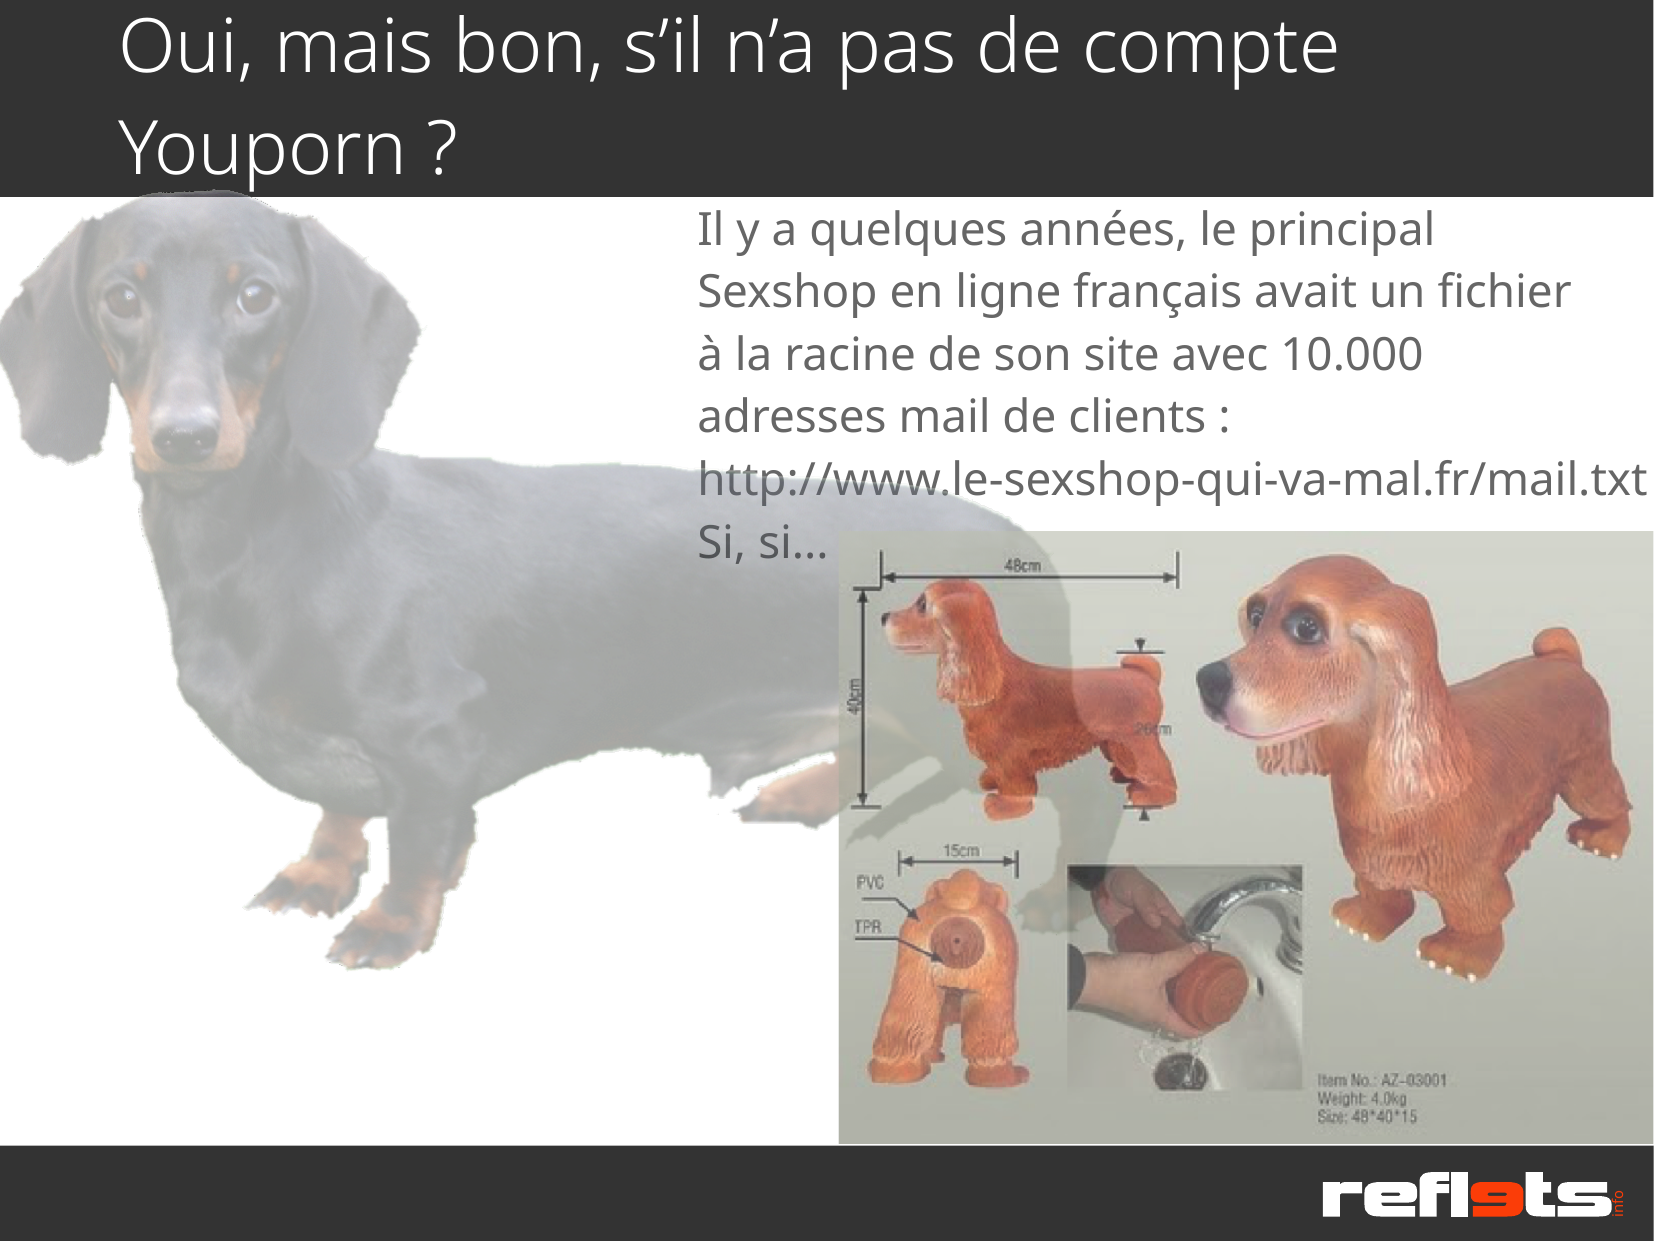

# Oui, mais bon, s’il n’a pas de compte Youporn ?
Il y a quelques années, le principal
Sexshop en ligne français avait un fichier
à la racine de son site avec 10.000
adresses mail de clients :
http://www.le-sexshop-qui-va-mal.fr/mail.txt
Si, si...